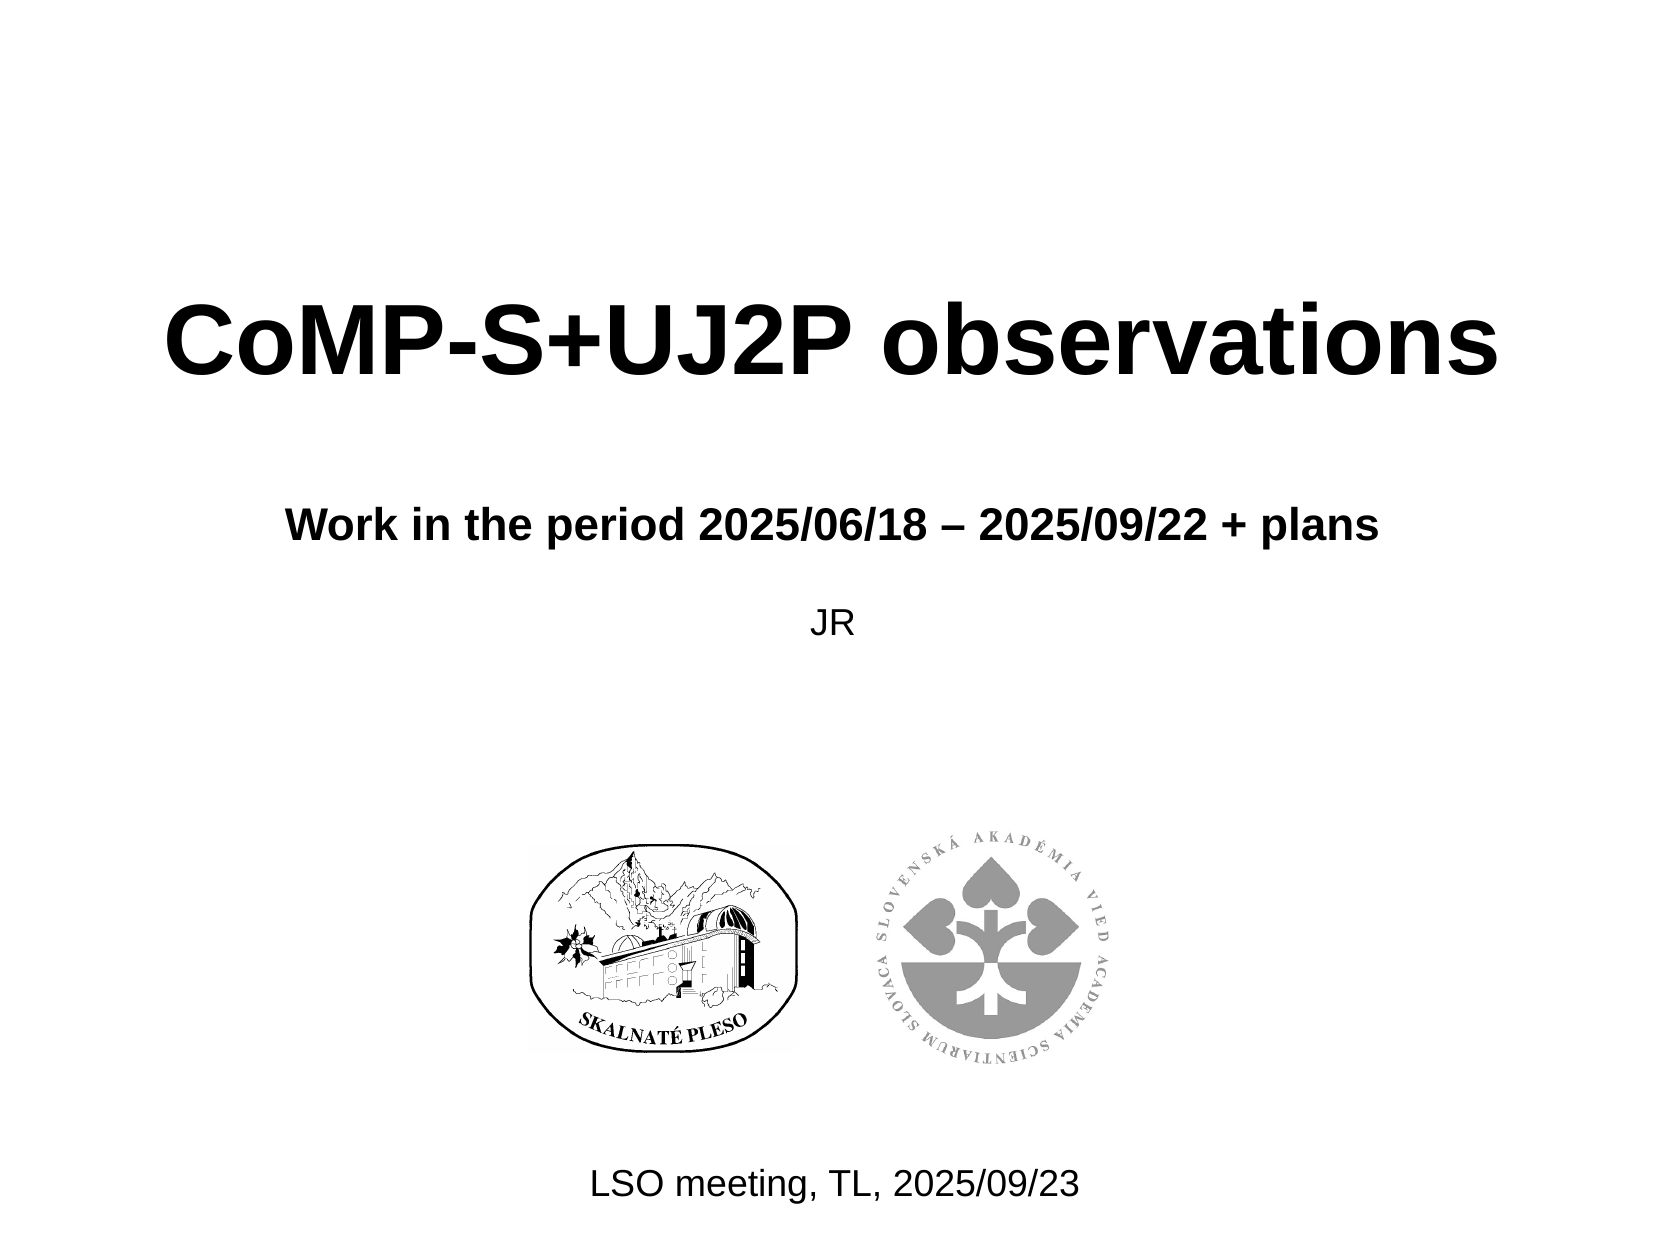

# CoMP-S+UJ2P
 observations
Period 2023/03/17 - 2023/06/15 + plans
JR
LSO meeting, TL, 2023/06/16
CoMP-S+UJ2P observations
Work in the period 2025/06/18 – 2025/09/22 + plans
JR
LSO meeting, TL, 2025/09/23